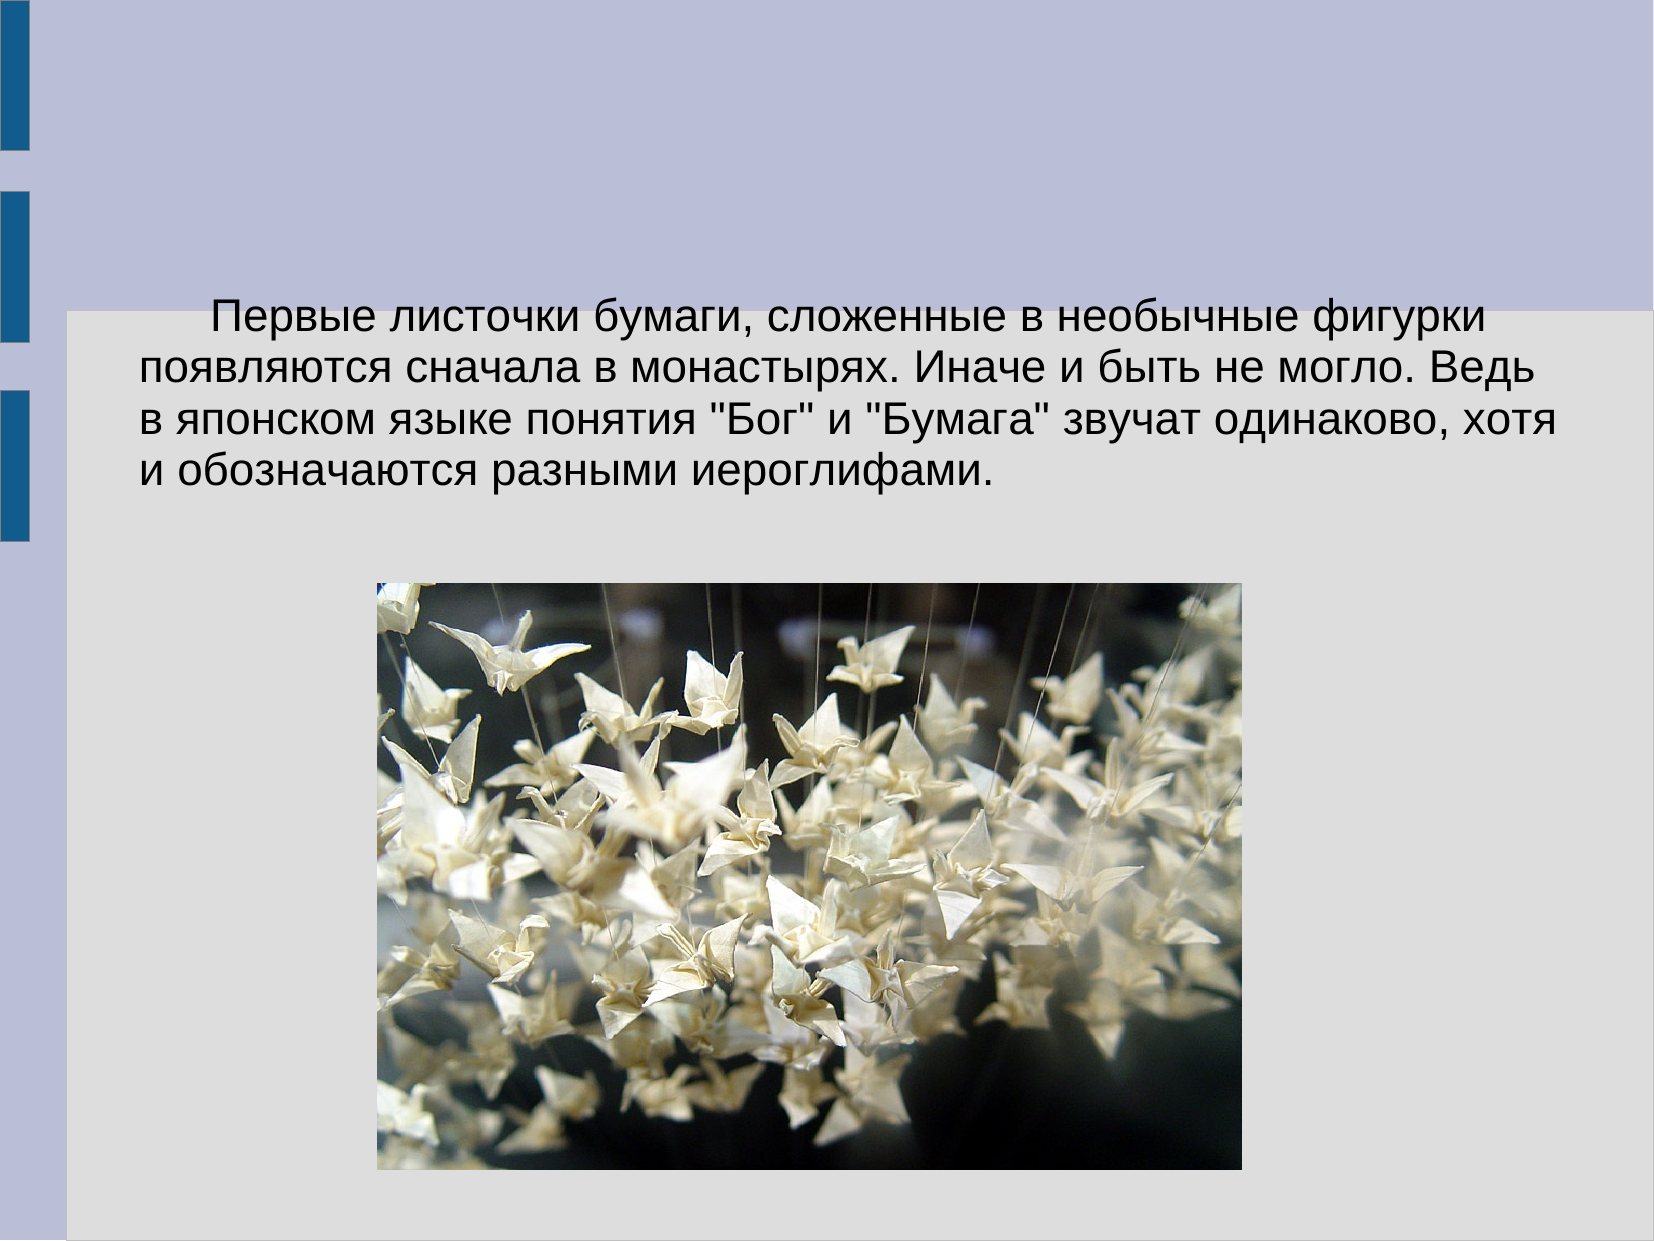

# Первые листочки бумаги, сложенные в необычные фигурки появляются сначала в монастырях. Иначе и быть не могло. Ведь в японском языке понятия "Бог" и "Бумага" звучат одинаково, хотя и обозначаются разными иероглифами.